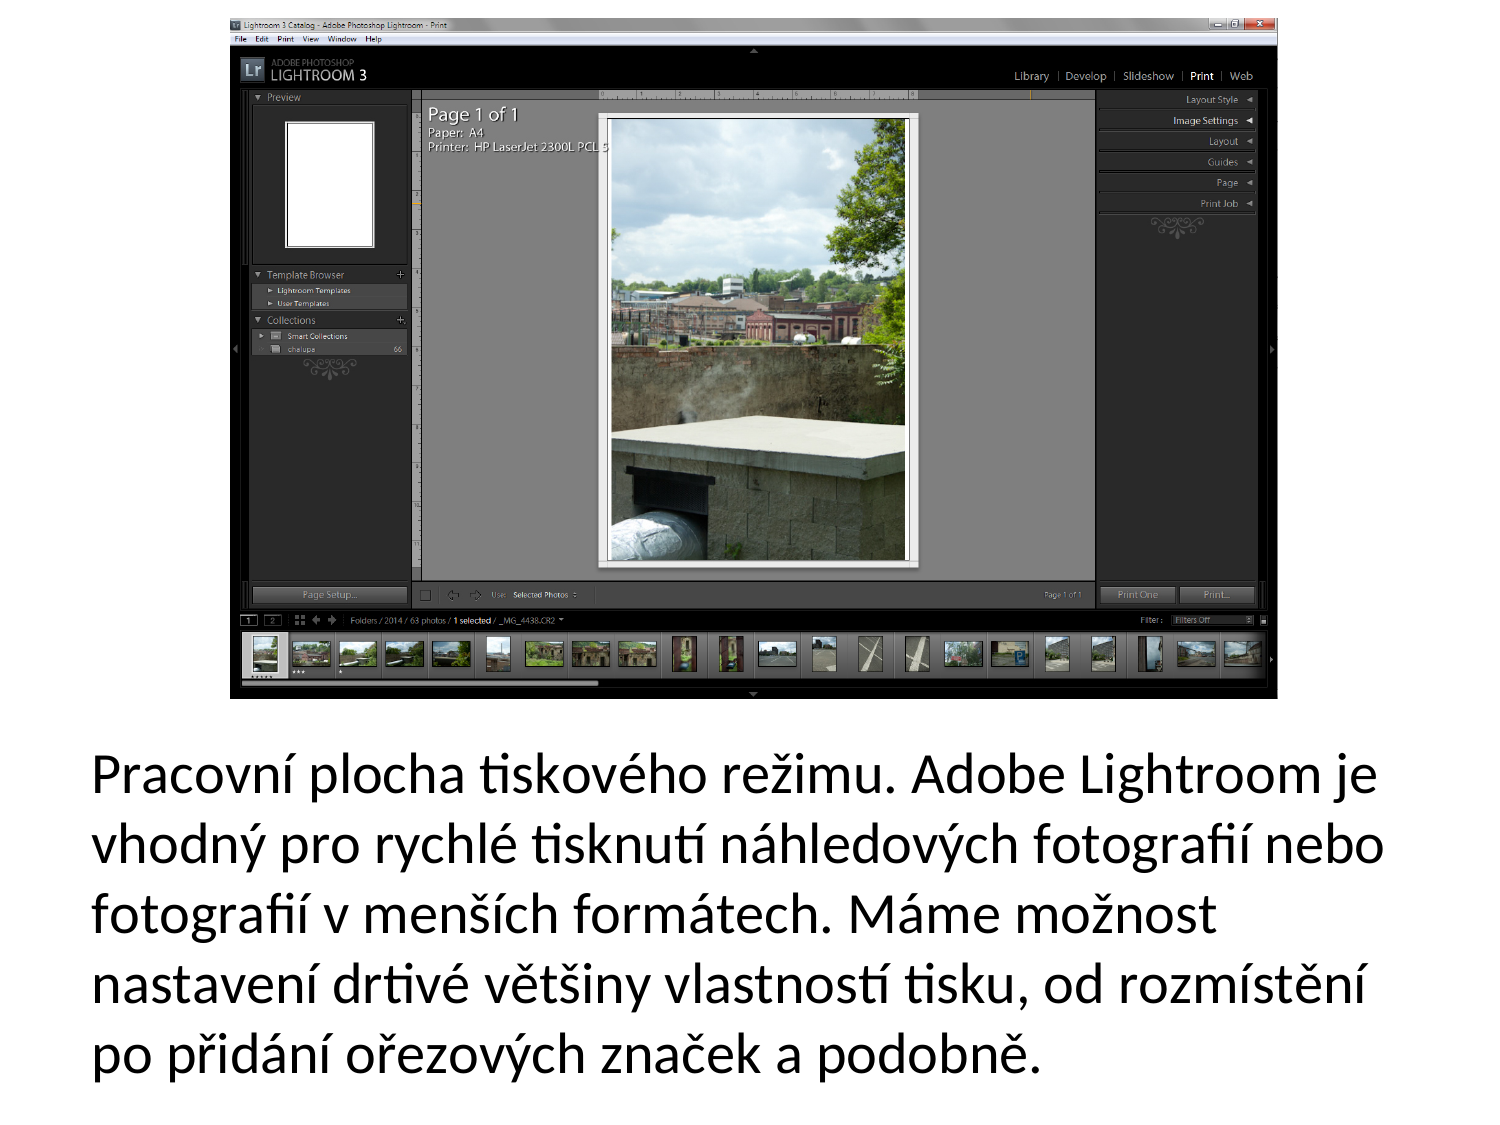

Pracovní plocha tiskového režimu. Adobe Lightroom je vhodný pro rychlé tisknutí náhledových fotografií nebo fotografií v menších formátech. Máme možnost nastavení drtivé většiny vlastností tisku, od rozmístění po přidání ořezových značek a podobně.